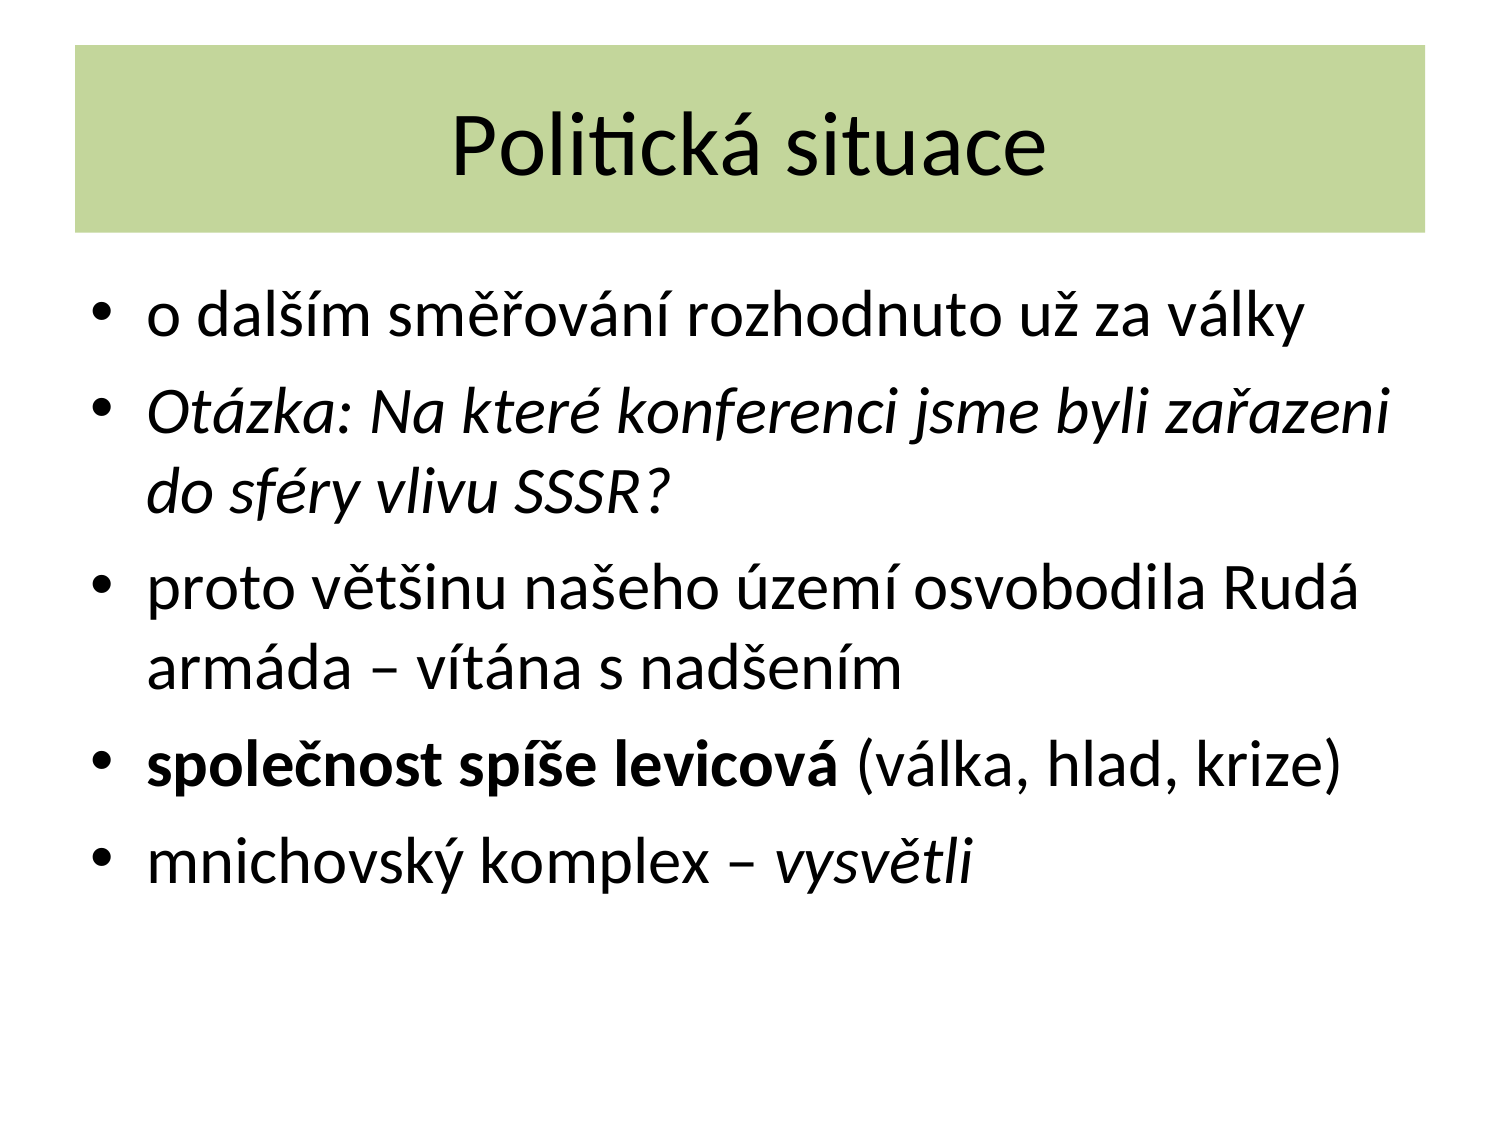

# Politická situace
o dalším směřování rozhodnuto už za války
Otázka: Na které konferenci jsme byli zařazeni do sféry vlivu SSSR?
proto většinu našeho území osvobodila Rudá armáda – vítána s nadšením
společnost spíše levicová (válka, hlad, krize)
mnichovský komplex – vysvětli